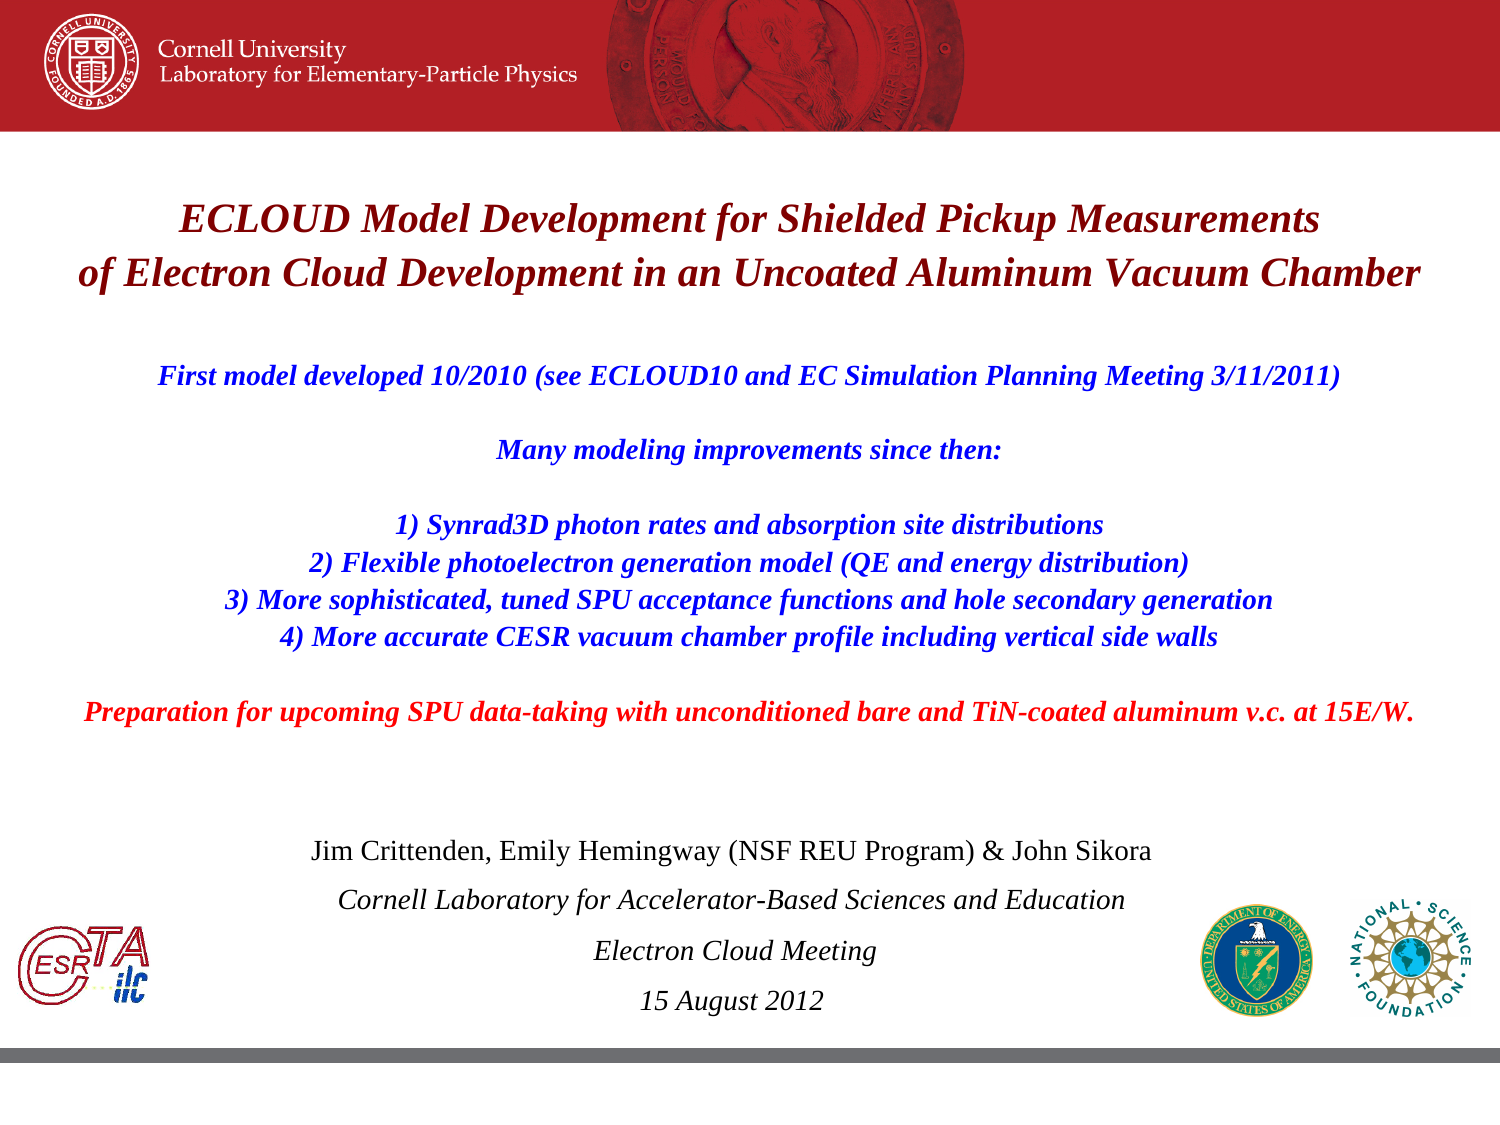

ECLOUD Model Development for Shielded Pickup Measurements
of Electron Cloud Development in an Uncoated Aluminum Vacuum Chamber
First model developed 10/2010 (see ECLOUD10 and EC Simulation Planning Meeting 3/11/2011)
Many modeling improvements since then:
1) Synrad3D photon rates and absorption site distributions
2) Flexible photoelectron generation model (QE and energy distribution)
3) More sophisticated, tuned SPU acceptance functions and hole secondary generation
4) More accurate CESR vacuum chamber profile including vertical side walls
Preparation for upcoming SPU data-taking with unconditioned bare and TiN-coated aluminum v.c. at 15E/W.
# Jim Crittenden, Emily Hemingway (NSF REU Program) & John Sikora
Cornell Laboratory for Accelerator-Based Sciences and Education
 Electron Cloud Meeting
15 August 2012